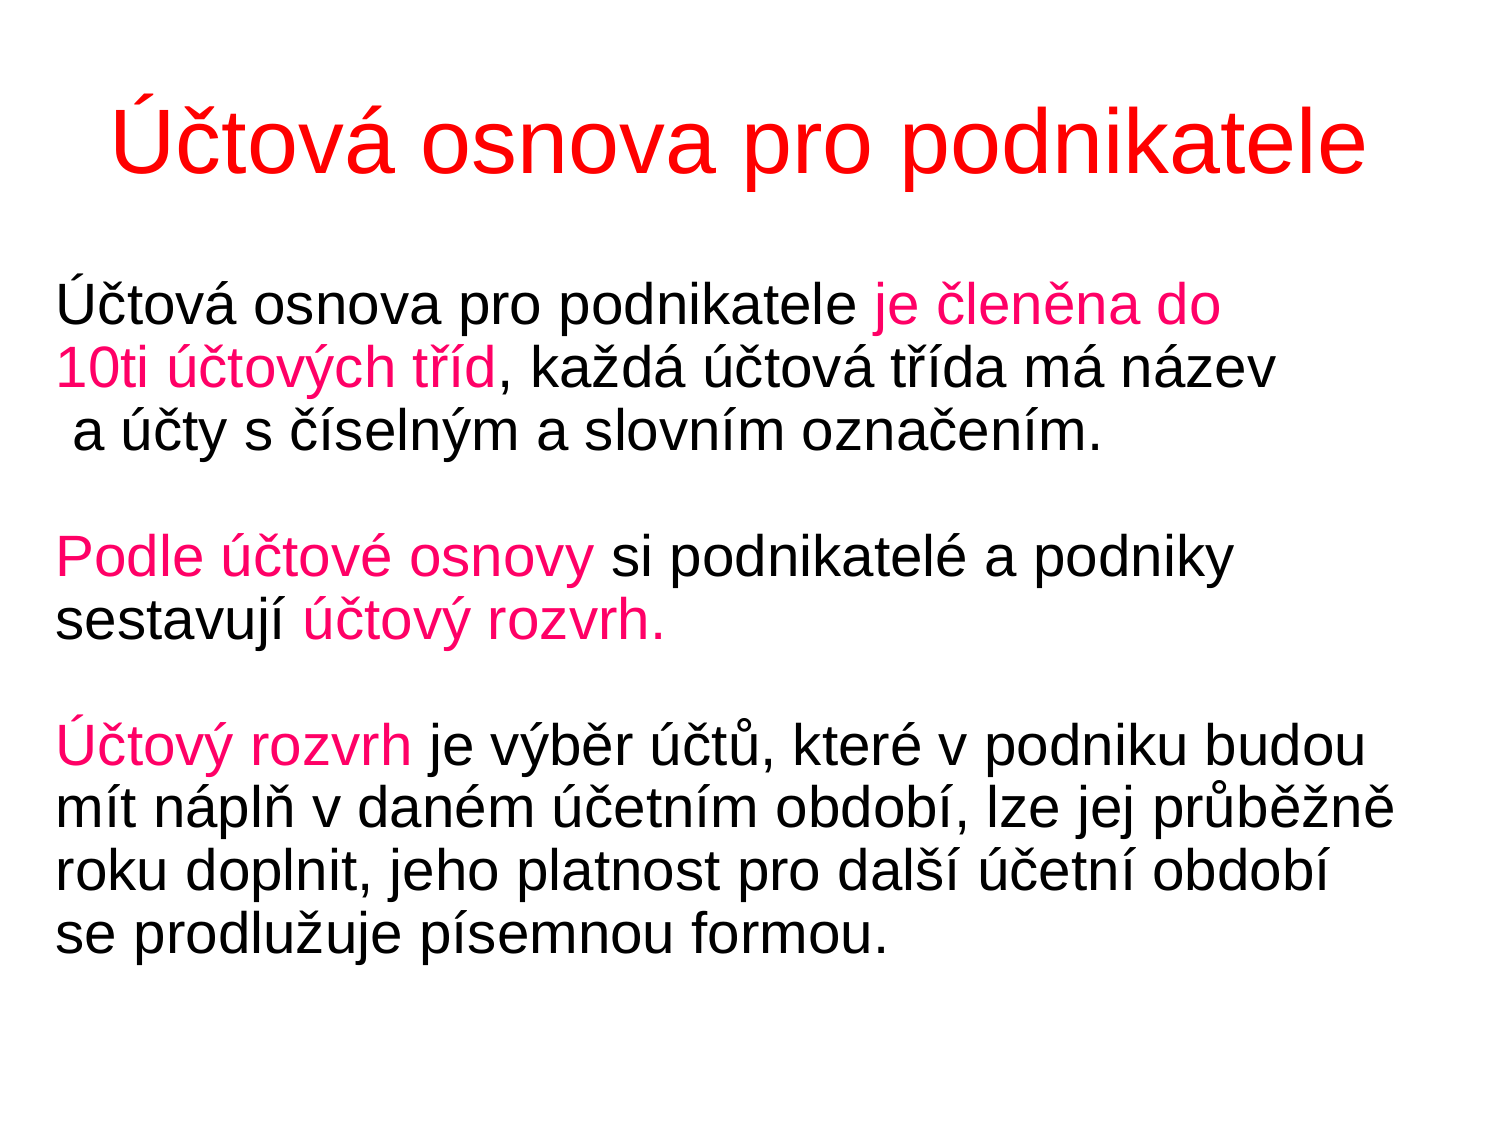

# Účtová osnova pro podnikatele
Účtová osnova pro podnikatele je členěna do
10ti účtových tříd, každá účtová třída má název
 a účty s číselným a slovním označením.
Podle účtové osnovy si podnikatelé a podniky sestavují účtový rozvrh.
Účtový rozvrh je výběr účtů, které v podniku budou mít náplň v daném účetním období, lze jej průběžně roku doplnit, jeho platnost pro další účetní období
se prodlužuje písemnou formou.